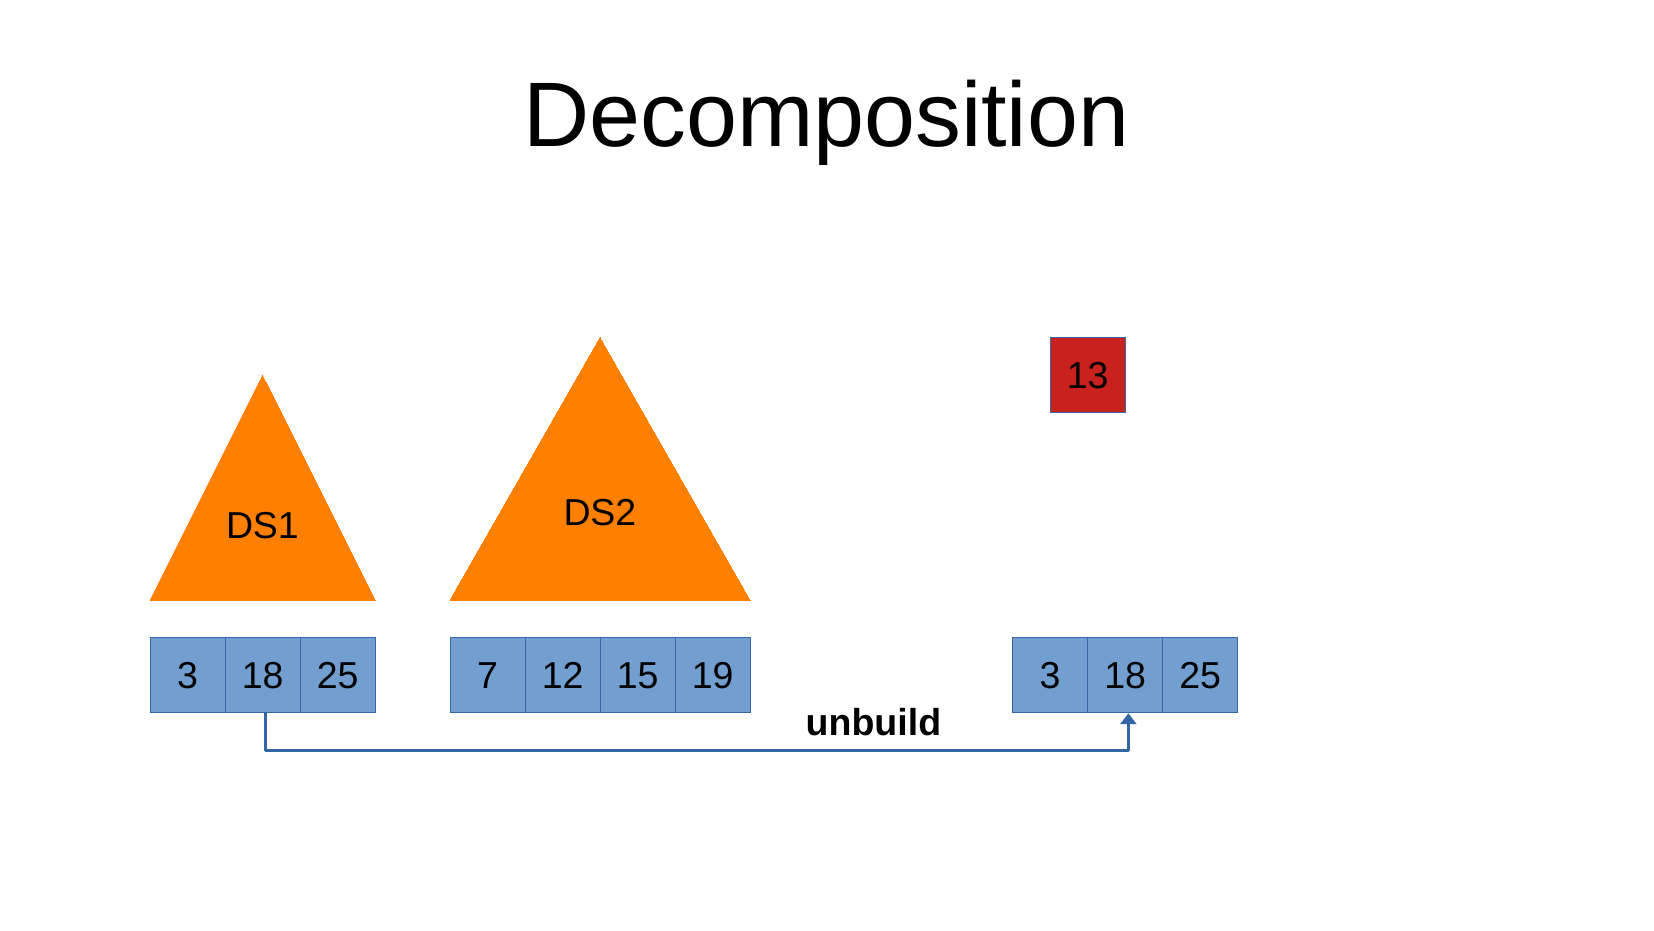

# Decomposition
DS2
13
DS1
3
18
25
7
12
15
19
3
18
25
unbuild